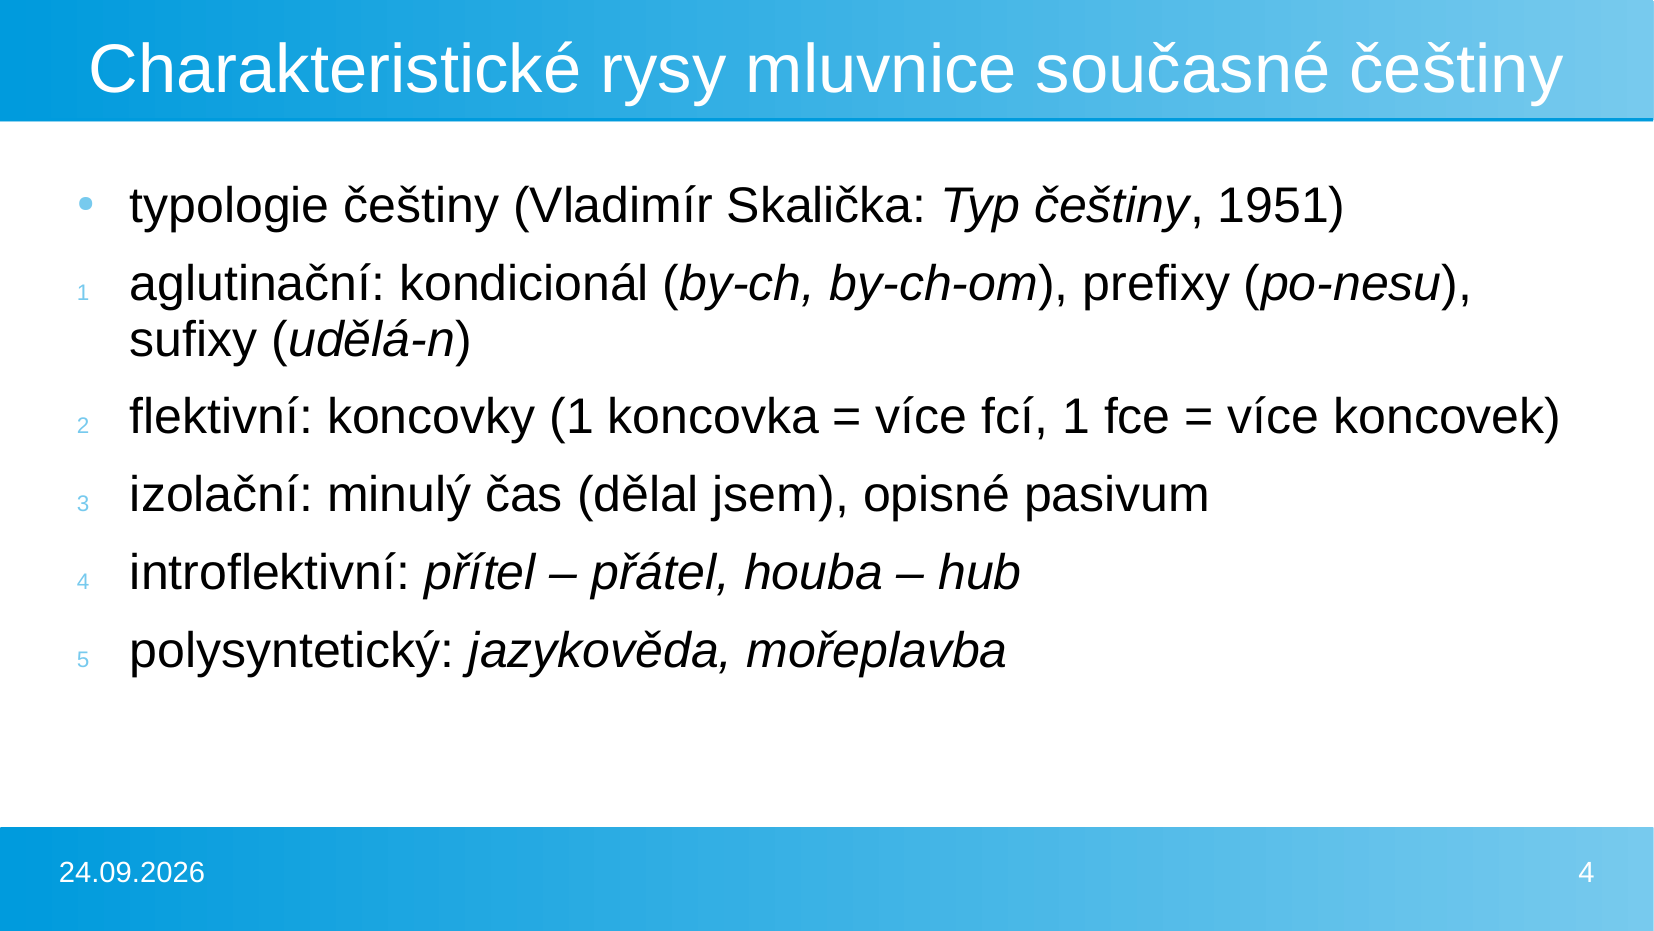

# Charakteristické rysy mluvnice současné češtiny
typologie češtiny (Vladimír Skalička: Typ češtiny, 1951)
aglutinační: kondicionál (by-ch, by-ch-om), prefixy (po-nesu), sufixy (udělá-n)
flektivní: koncovky (1 koncovka = více fcí, 1 fce = více koncovek)
izolační: minulý čas (dělal jsem), opisné pasivum
introflektivní: přítel – přátel, houba – hub
polysyntetický: jazykověda, mořeplavba
4